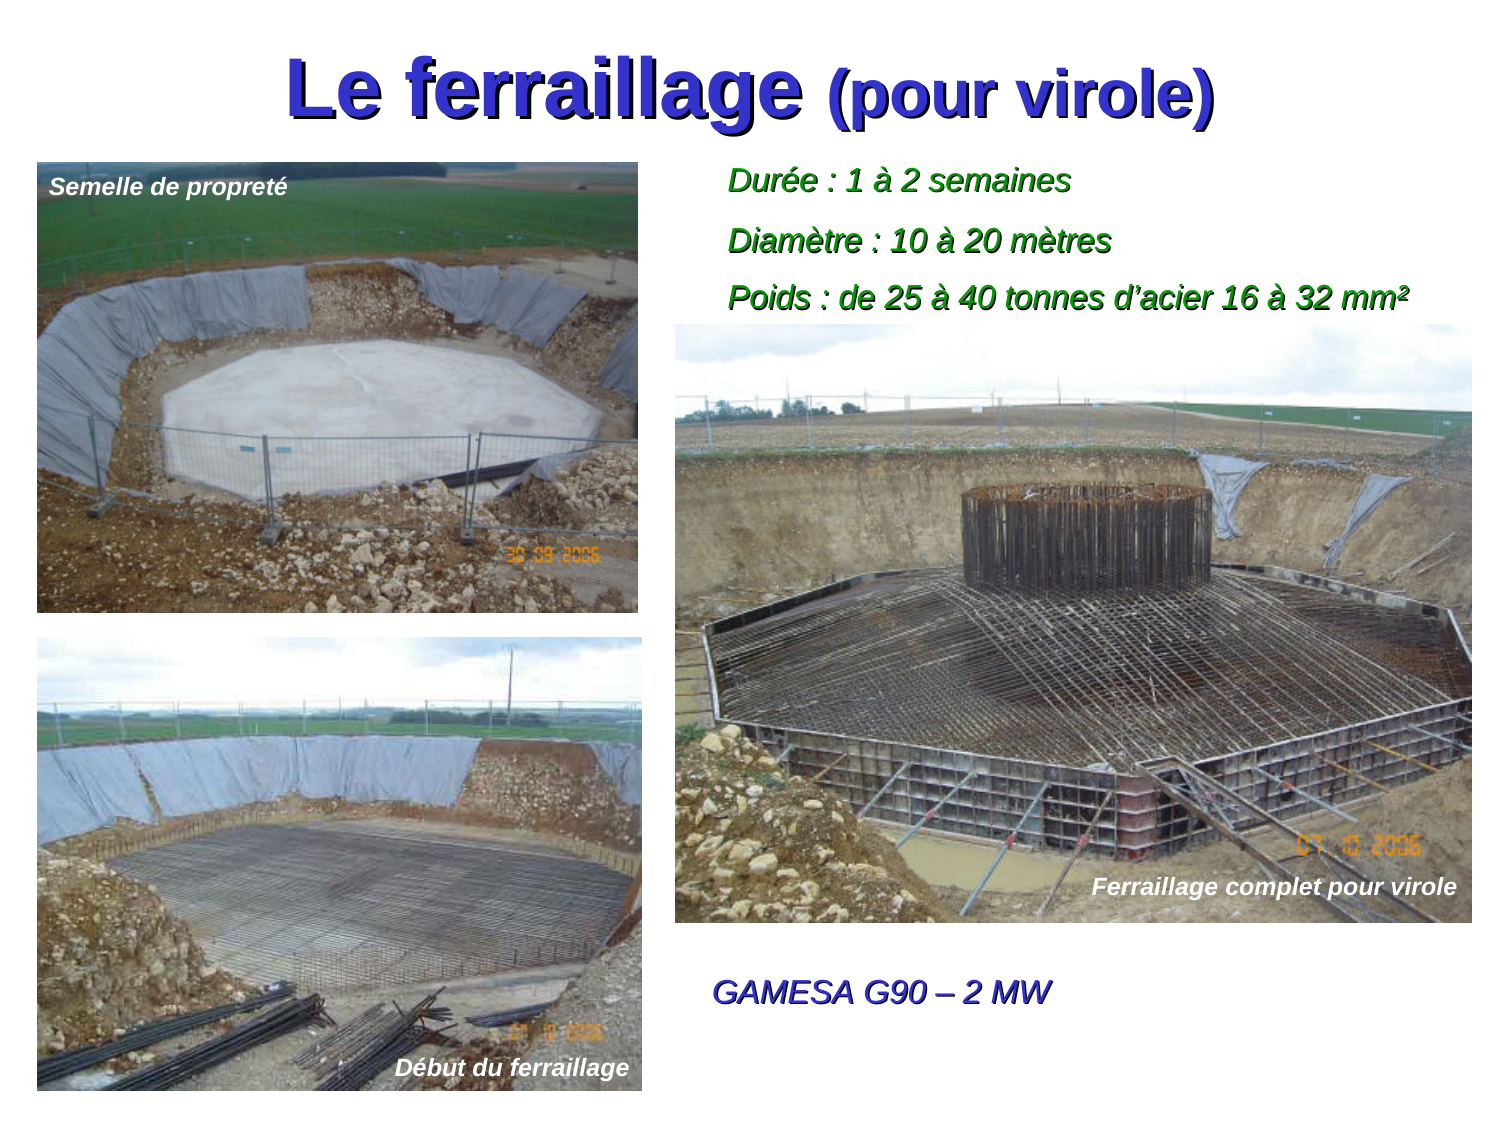

Le ferraillage (pour virole)
Durée : 1 à 2 semaines
Diamètre : 10 à 20 mètres
Poids : de 25 à 40 tonnes d’acier 16 à 32 mm²
Semelle de propreté
Ferraillage complet pour virole
GAMESA G90 – 2 MW
Début du ferraillage